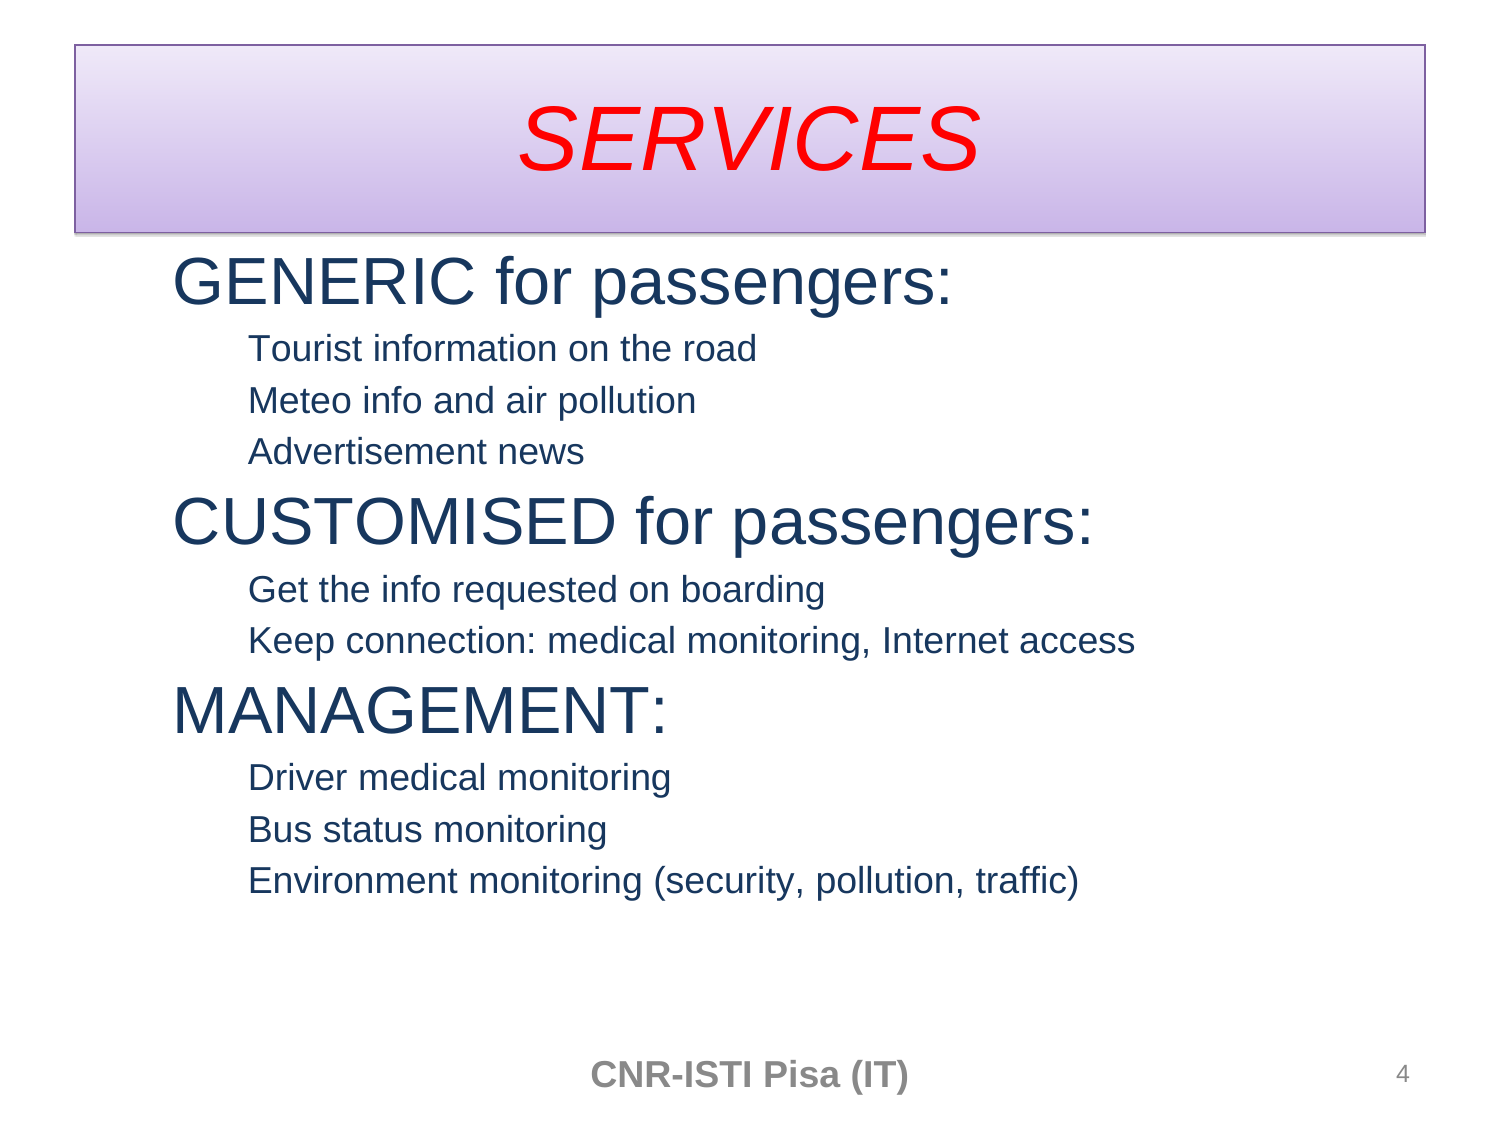

# SERVICES
GENERIC for passengers:
Tourist information on the road
Meteo info and air pollution
Advertisement news
CUSTOMISED for passengers:
Get the info requested on boarding
Keep connection: medical monitoring, Internet access
MANAGEMENT:
Driver medical monitoring
Bus status monitoring
Environment monitoring (security, pollution, traffic)
CNR-ISTI Pisa (IT)